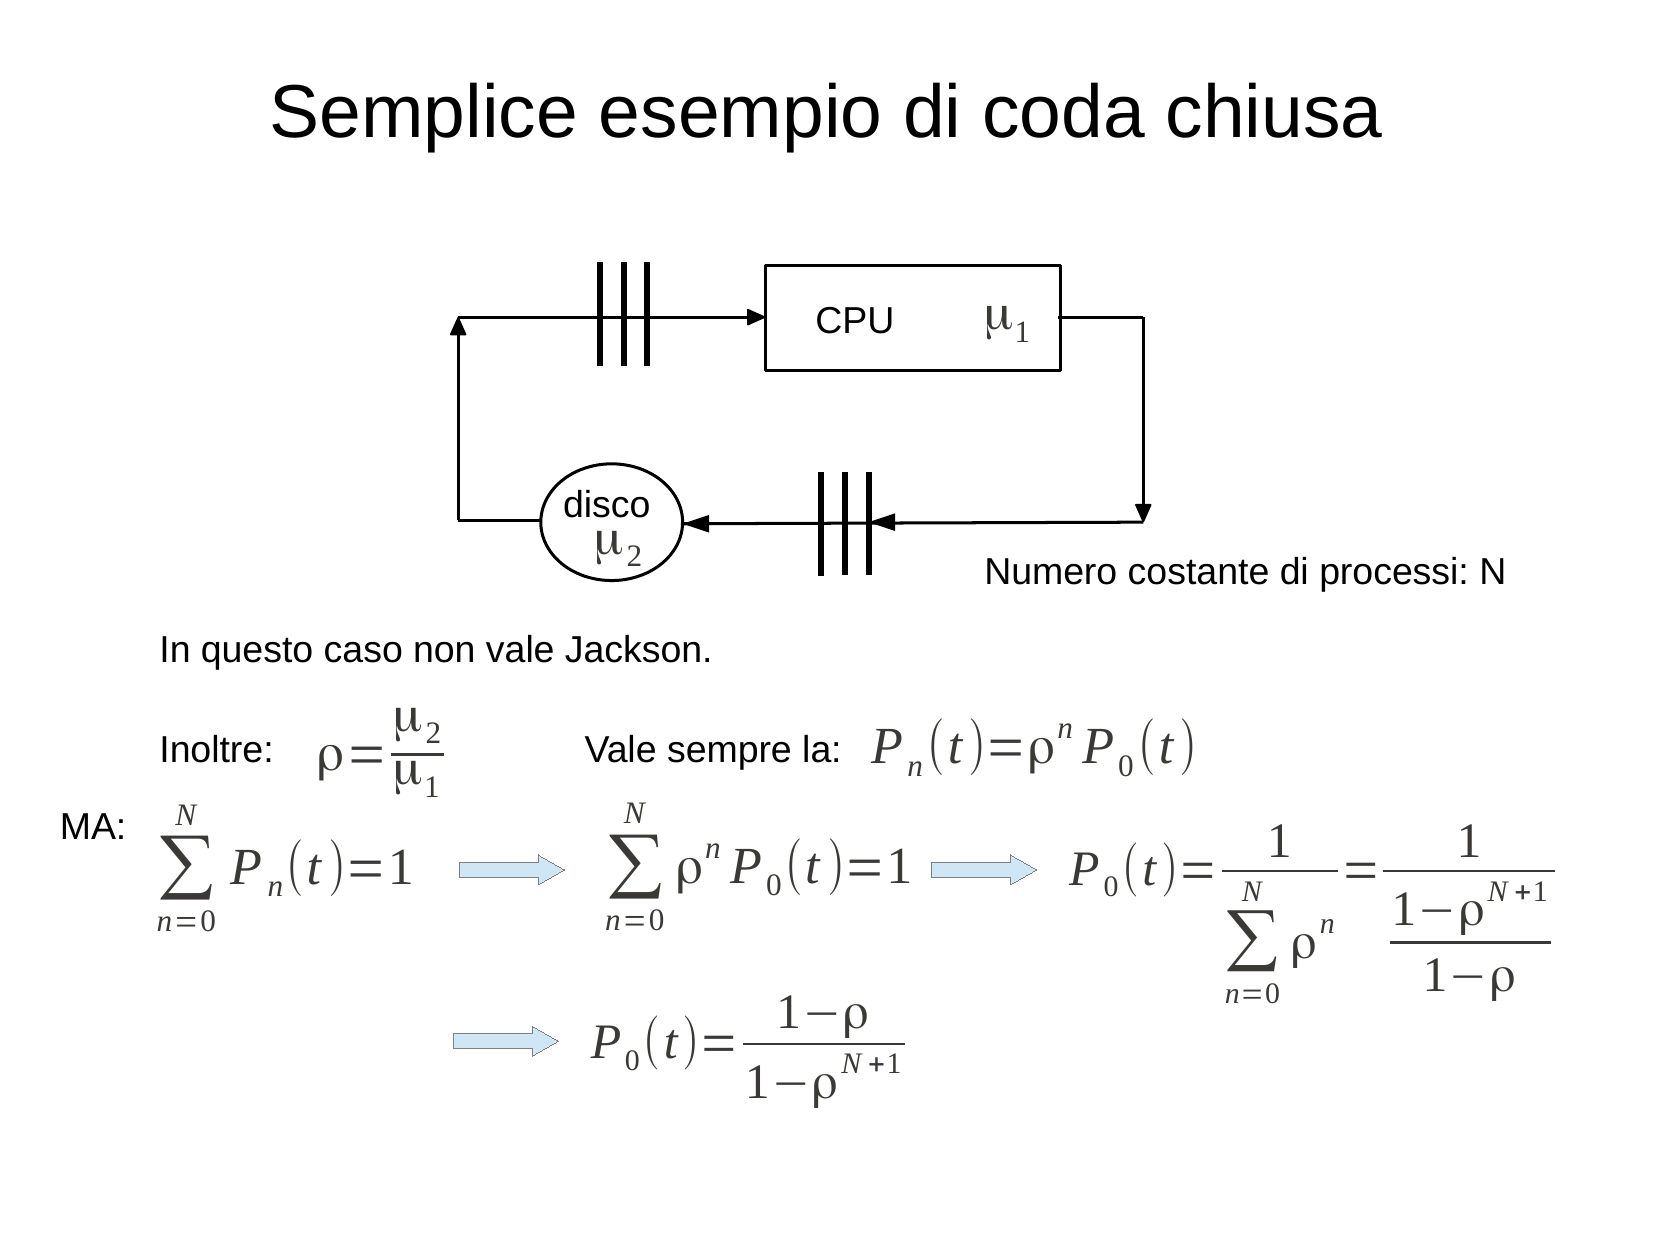

# Semplice esempio di coda chiusa
CPU
disco
Numero costante di processi: N
In questo caso non vale Jackson.
Inoltre:
Vale sempre la:
MA: